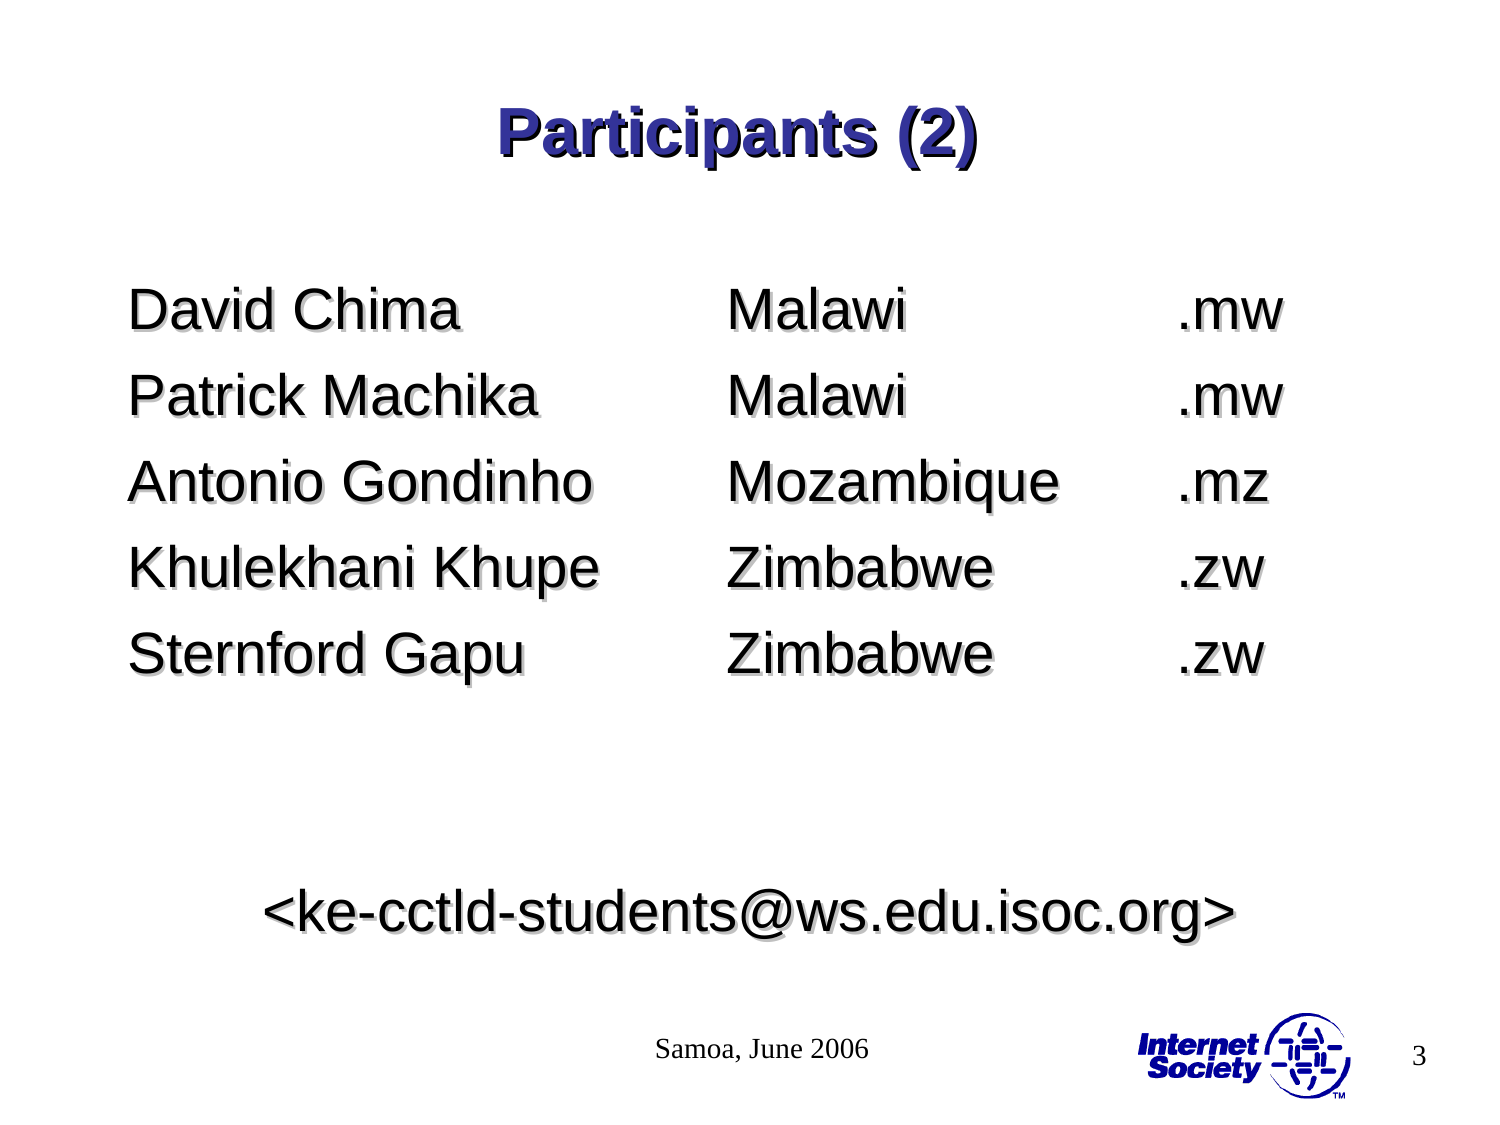

# Participants (2)
David Chima		Malawi		.mw
Patrick Machika		Malawi		.mw
Antonio Gondinho	Mozambique	.mz
Khulekhani Khupe	Zimbabwe		.zw
Sternford Gapu		Zimbabwe		.zw
<ke-cctld-students@ws.edu.isoc.org>